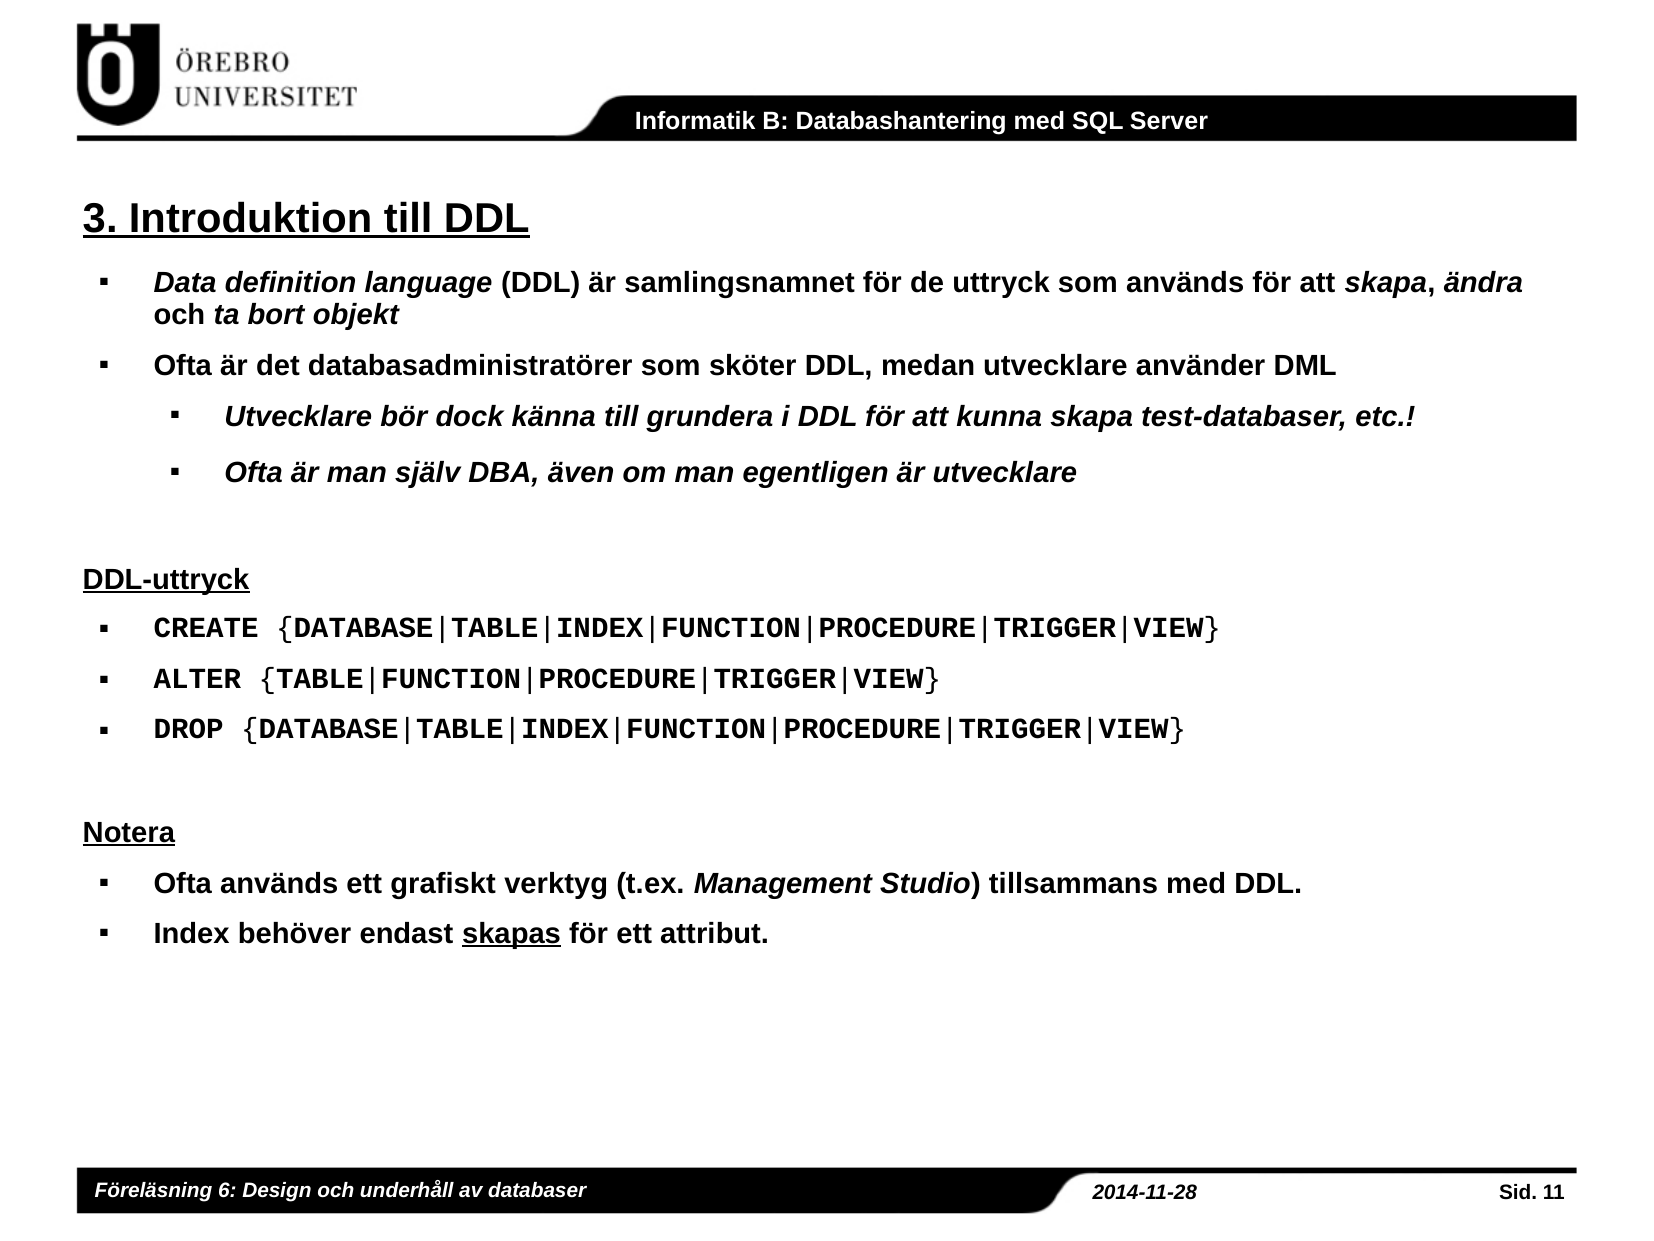

# 3. Introduktion till DDL
Data definition language (DDL) är samlingsnamnet för de uttryck som används för att skapa, ändra och ta bort objekt
Ofta är det databasadministratörer som sköter DDL, medan utvecklare använder DML
Utvecklare bör dock känna till grundera i DDL för att kunna skapa test-databaser, etc.!
Ofta är man själv DBA, även om man egentligen är utvecklare
DDL-uttryck
CREATE {DATABASE|TABLE|INDEX|FUNCTION|PROCEDURE|TRIGGER|VIEW}
ALTER {TABLE|FUNCTION|PROCEDURE|TRIGGER|VIEW}
DROP {DATABASE|TABLE|INDEX|FUNCTION|PROCEDURE|TRIGGER|VIEW}
Notera
Ofta används ett grafiskt verktyg (t.ex. Management Studio) tillsammans med DDL.
Index behöver endast skapas för ett attribut.
Föreläsning 6: Design och underhåll av databaser
2014-11-28
11